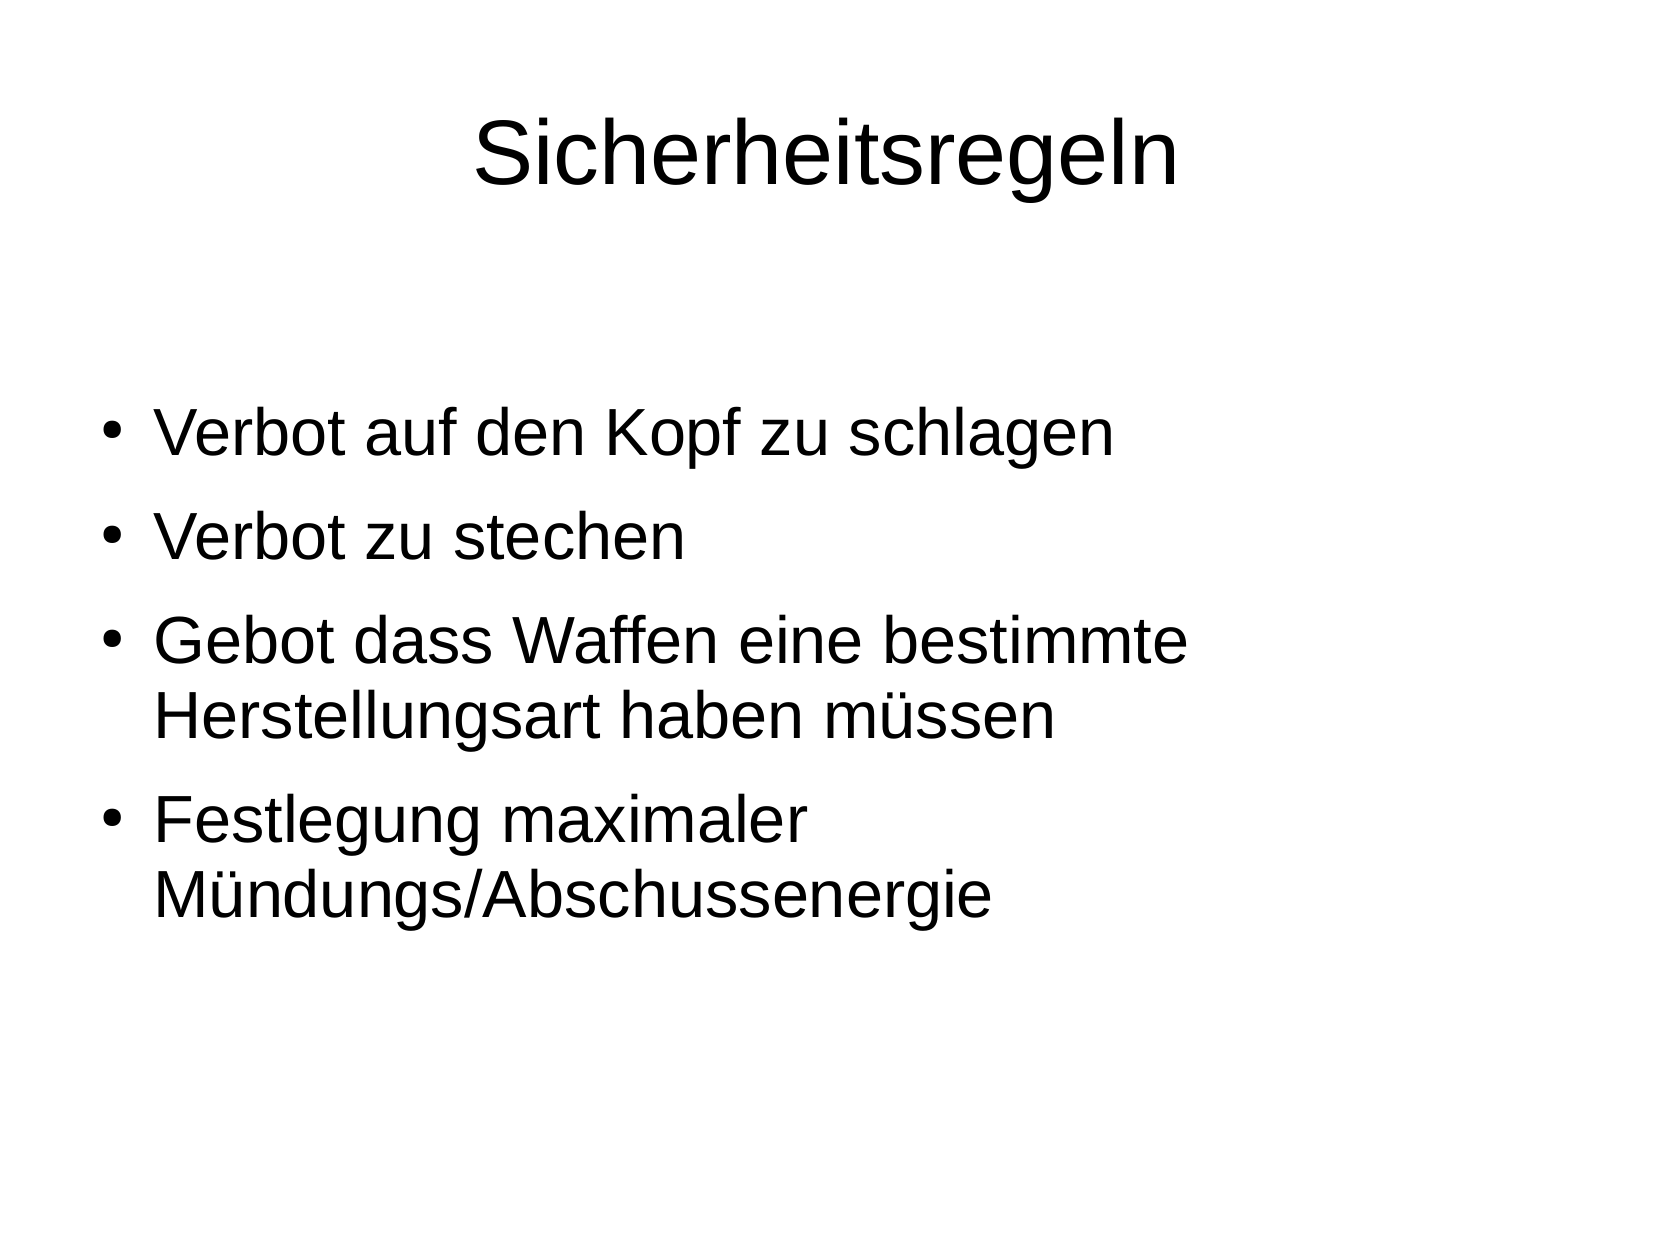

# Sicherheitsregeln
Verbot auf den Kopf zu schlagen
Verbot zu stechen
Gebot dass Waffen eine bestimmte Herstellungsart haben müssen
Festlegung maximaler Mündungs/Abschussenergie